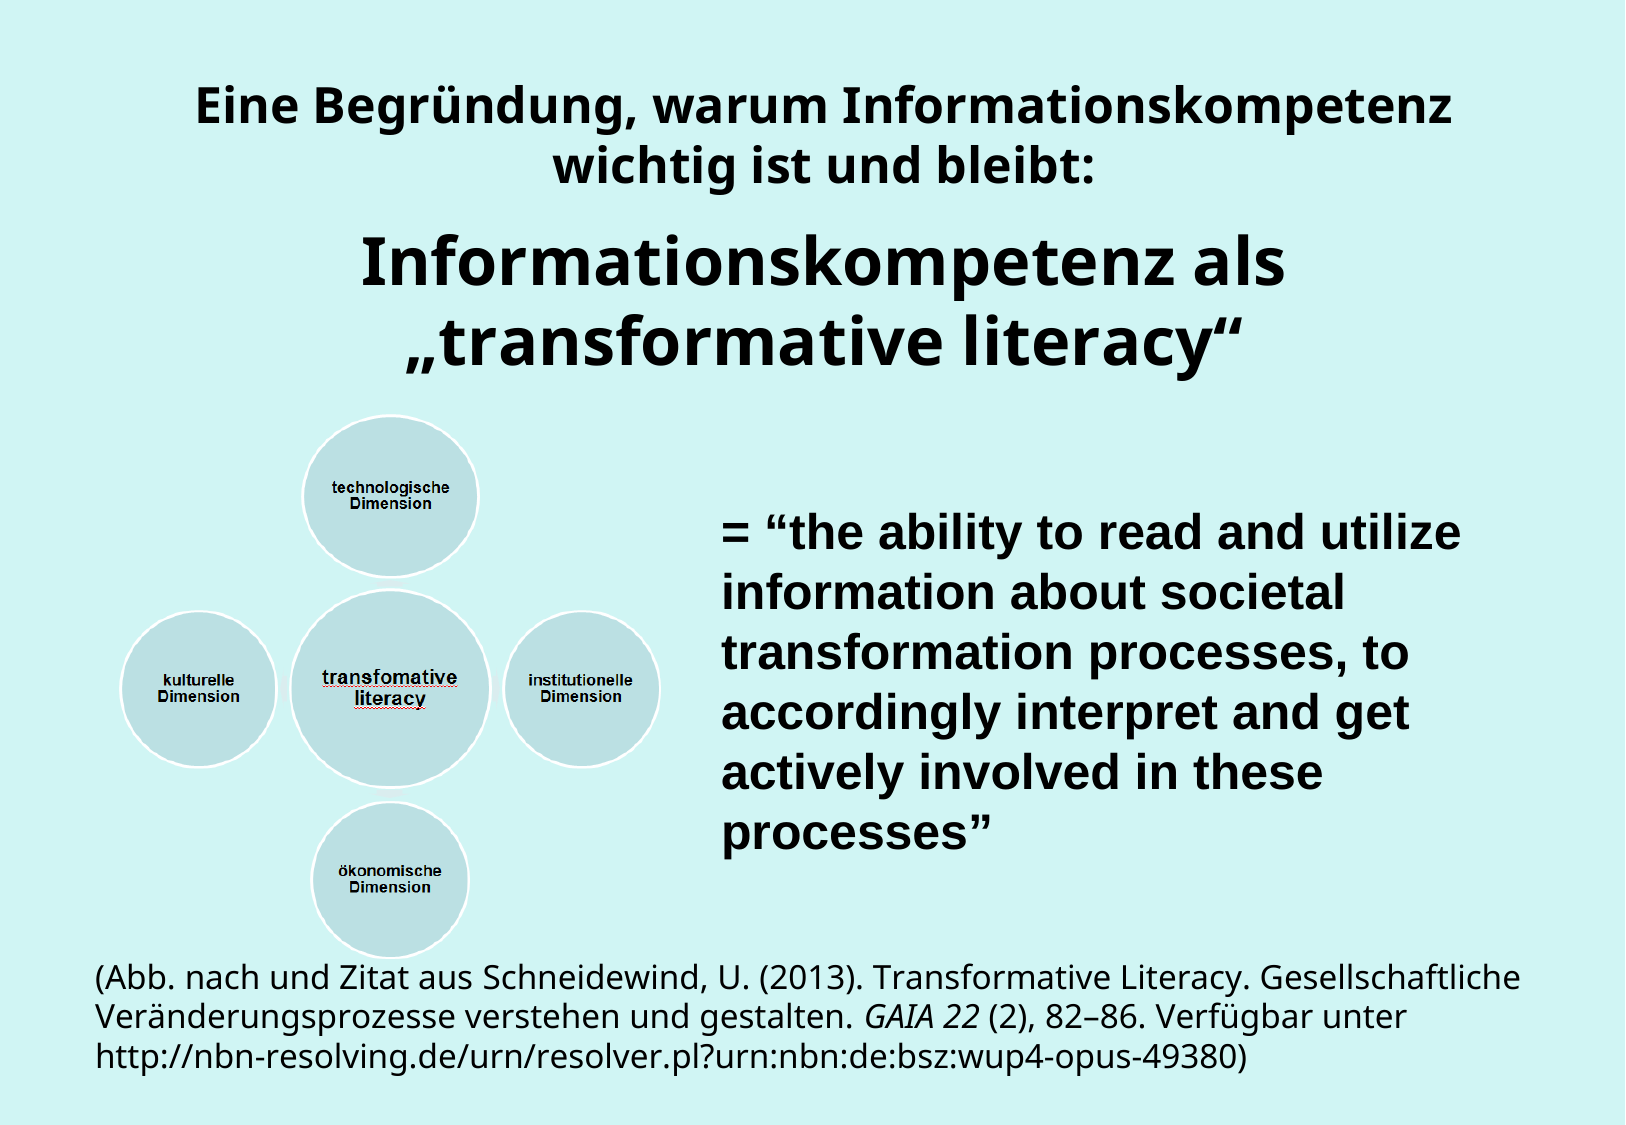

# Eine Begründung, warum Informationskompetenz wichtig ist und bleibt: Informationskompetenz als „transformative literacy“
= “the ability to read and utilize information about societal transformation processes, to accordingly interpret and get actively involved in these processes”
(Abb. nach und Zitat aus Schneidewind, U. (2013). Transformative Literacy. Gesellschaftliche Veränderungsprozesse verstehen und gestalten. GAIA 22 (2), 82–86. Verfügbar unter http://nbn-resolving.de/urn/resolver.pl?urn:nbn:de:bsz:wup4-opus-49380)